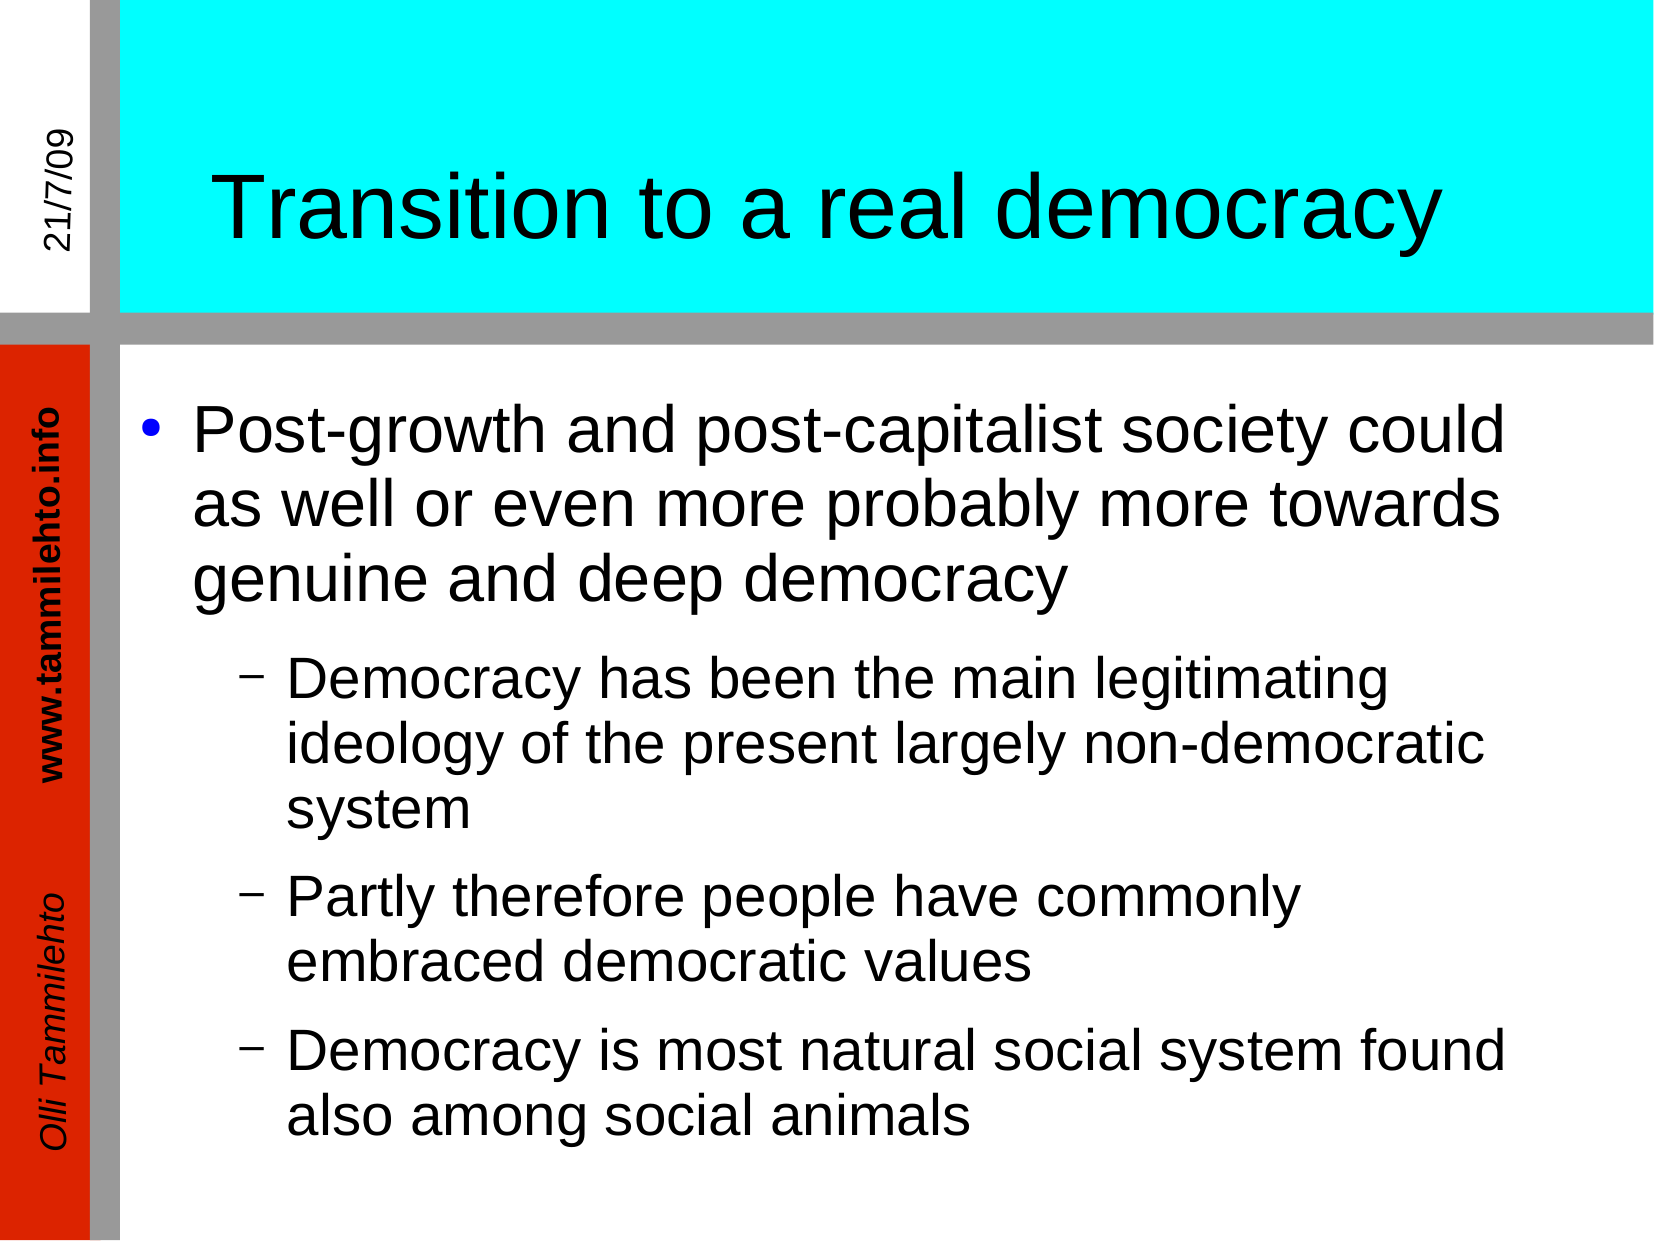

# Transition to a real democracy
Post-growth and post-capitalist society could as well or even more probably more towards genuine and deep democracy
Democracy has been the main legitimating ideology of the present largely non-democratic system
Partly therefore people have commonly embraced democratic values
Democracy is most natural social system found also among social animals